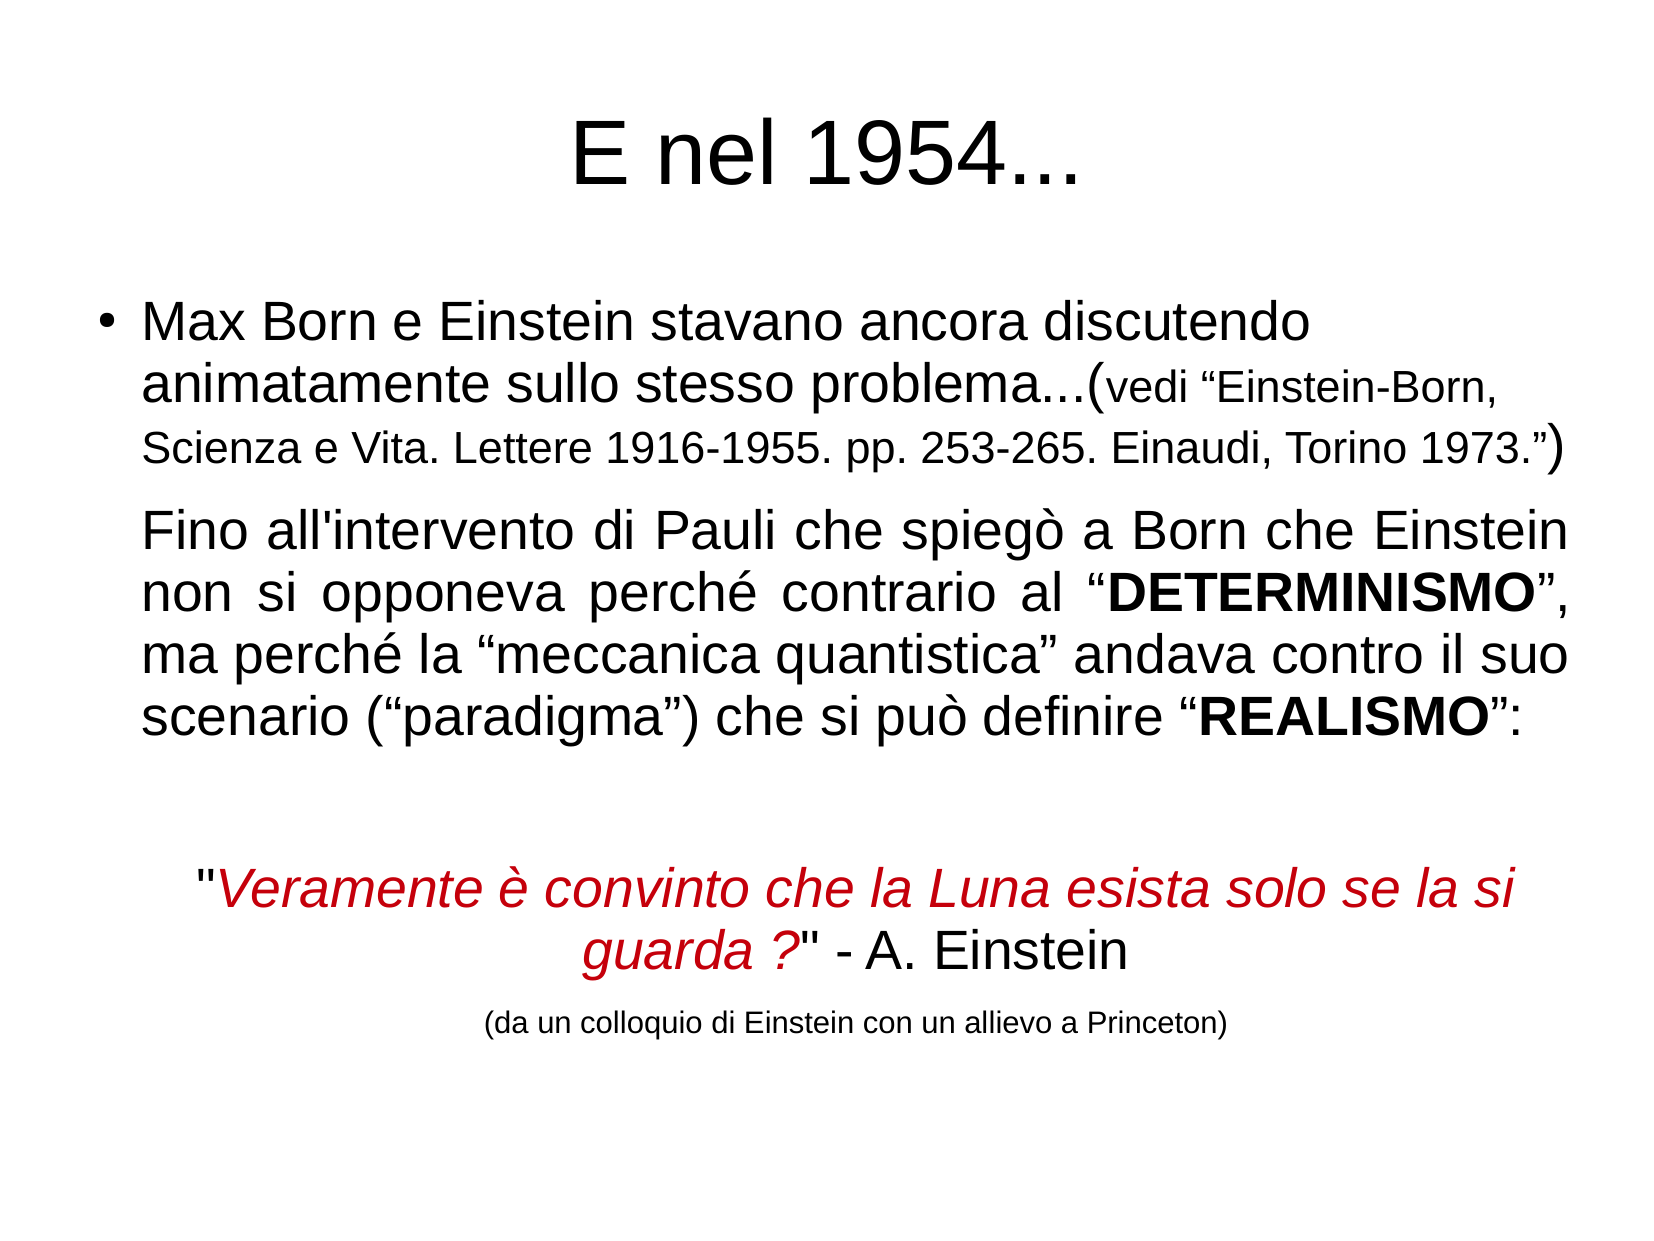

# E nel 1954...
Max Born e Einstein stavano ancora discutendo animatamente sullo stesso problema...(vedi “Einstein-Born, Scienza e Vita. Lettere 1916-1955. pp. 253-265. Einaudi, Torino 1973.”)
Fino all'intervento di Pauli che spiegò a Born che Einstein non si opponeva perché contrario al “DETERMINISMO”, ma perché la “meccanica quantistica” andava contro il suo scenario (“paradigma”) che si può definire “REALISMO”:
"Veramente è convinto che la Luna esista solo se la si guarda ?" - A. Einstein
(da un colloquio di Einstein con un allievo a Princeton)